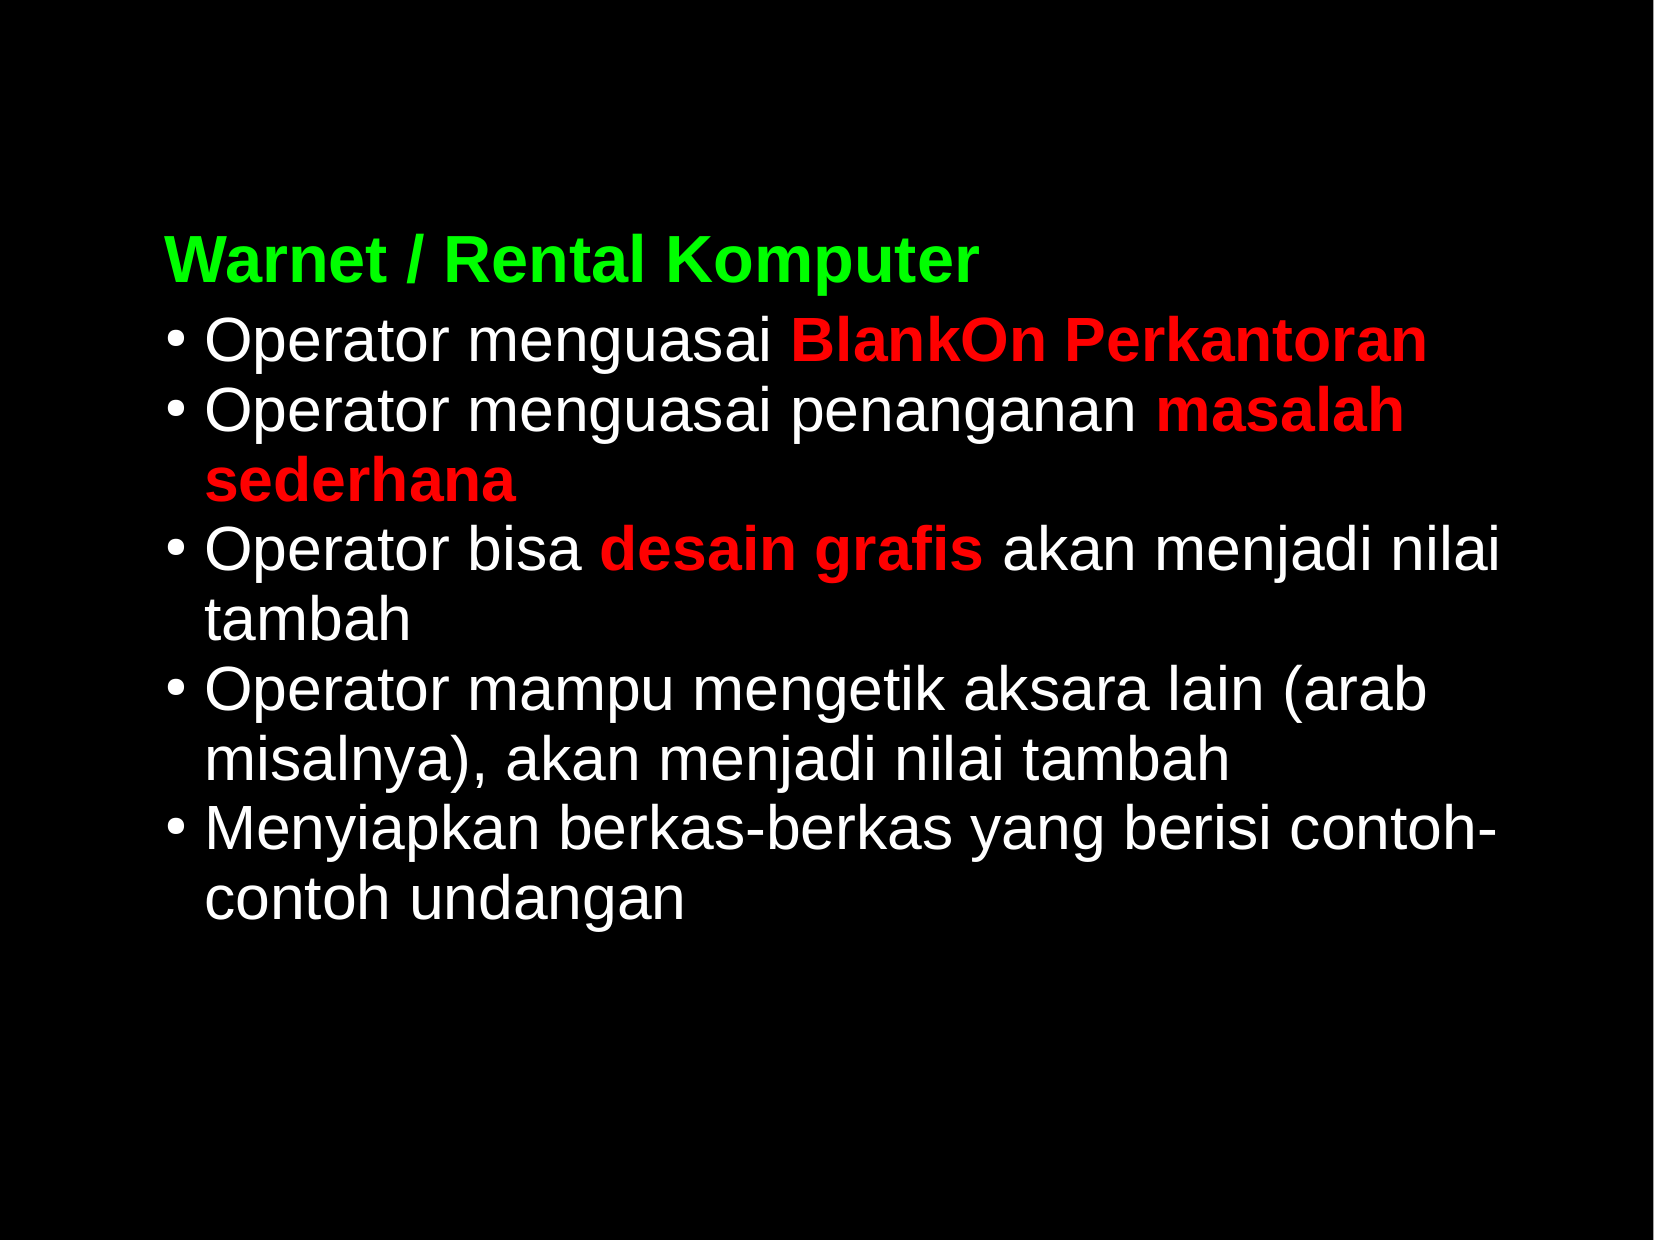

Warnet / Rental Komputer
 Operator menguasai BlankOn Perkantoran
 Operator menguasai penanganan masalah
 sederhana
 Operator bisa desain grafis akan menjadi nilai
 tambah
 Operator mampu mengetik aksara lain (arab
 misalnya), akan menjadi nilai tambah
 Menyiapkan berkas-berkas yang berisi contoh-
 contoh undangan